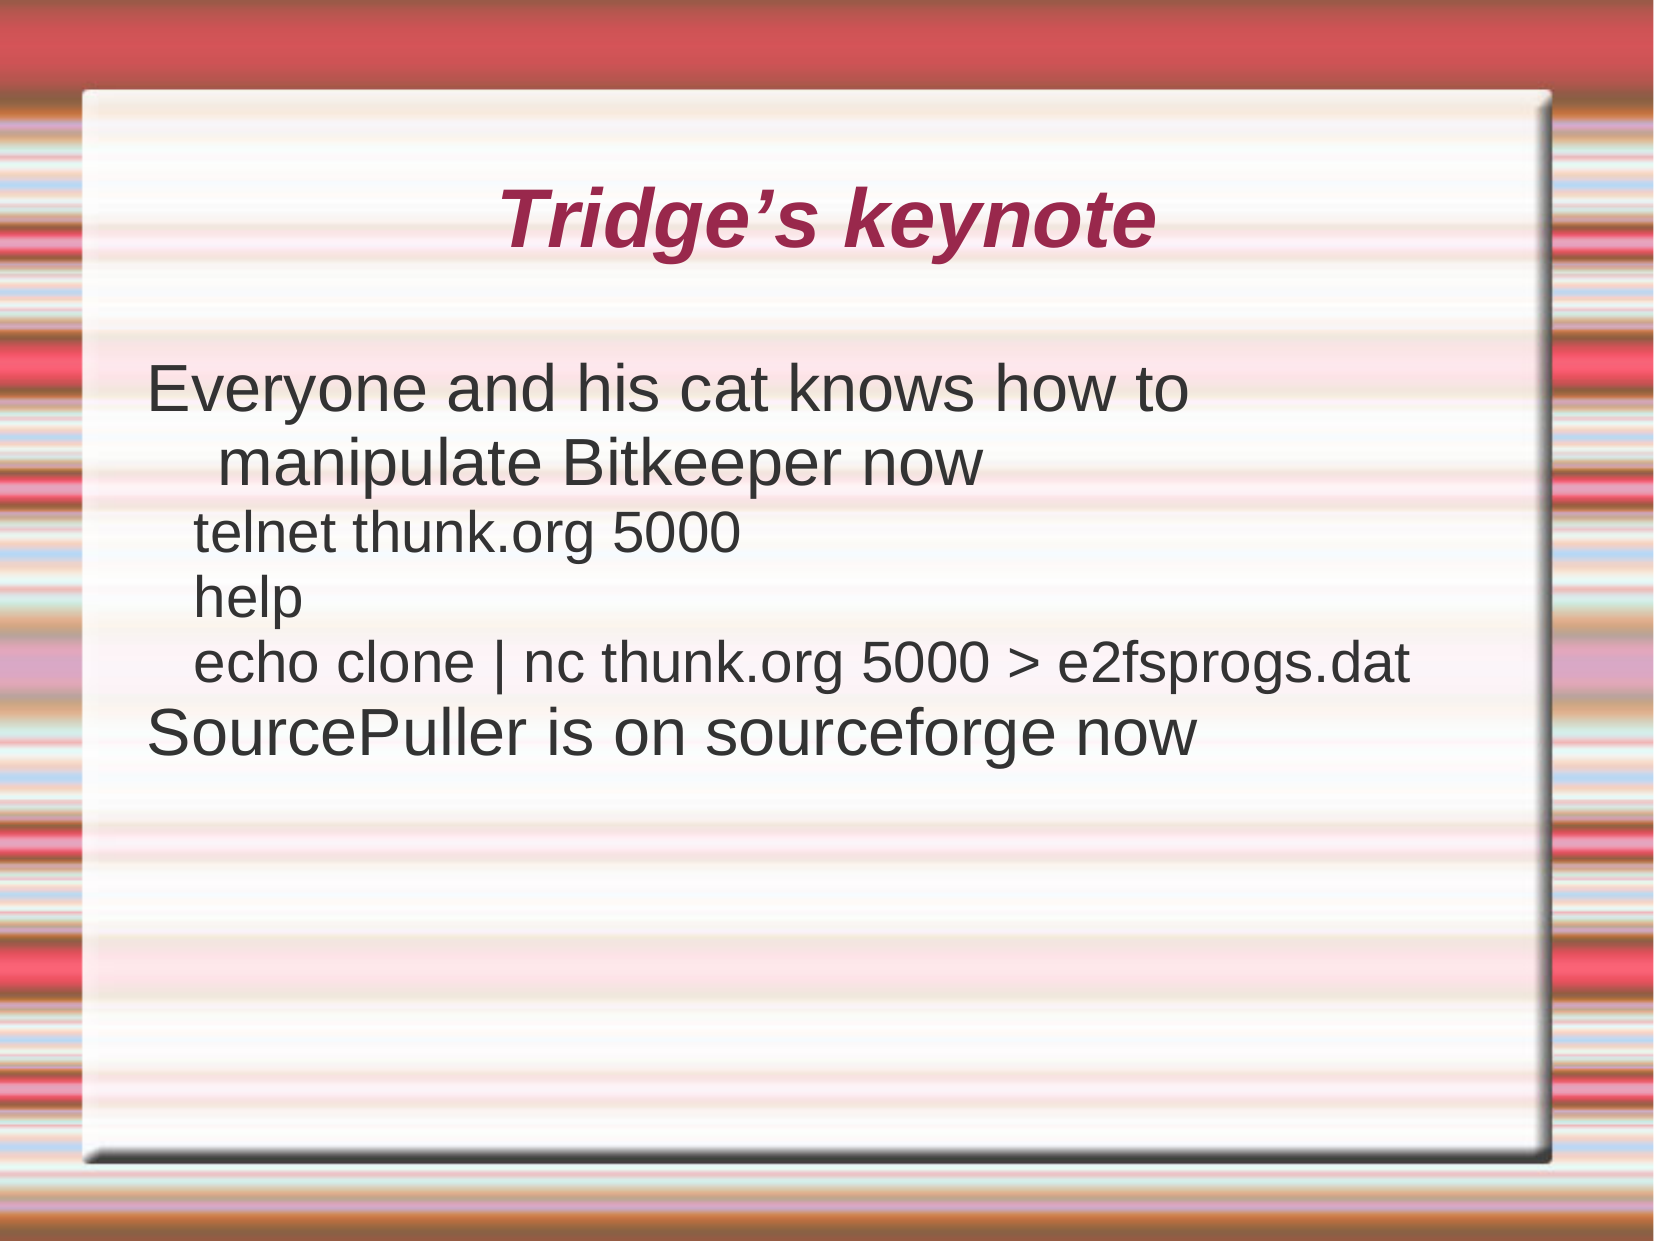

# Tridge’s keynote
Everyone and his cat knows how to manipulate Bitkeeper now
telnet thunk.org 5000
help
echo clone | nc thunk.org 5000 > e2fsprogs.dat
SourcePuller is on sourceforge now